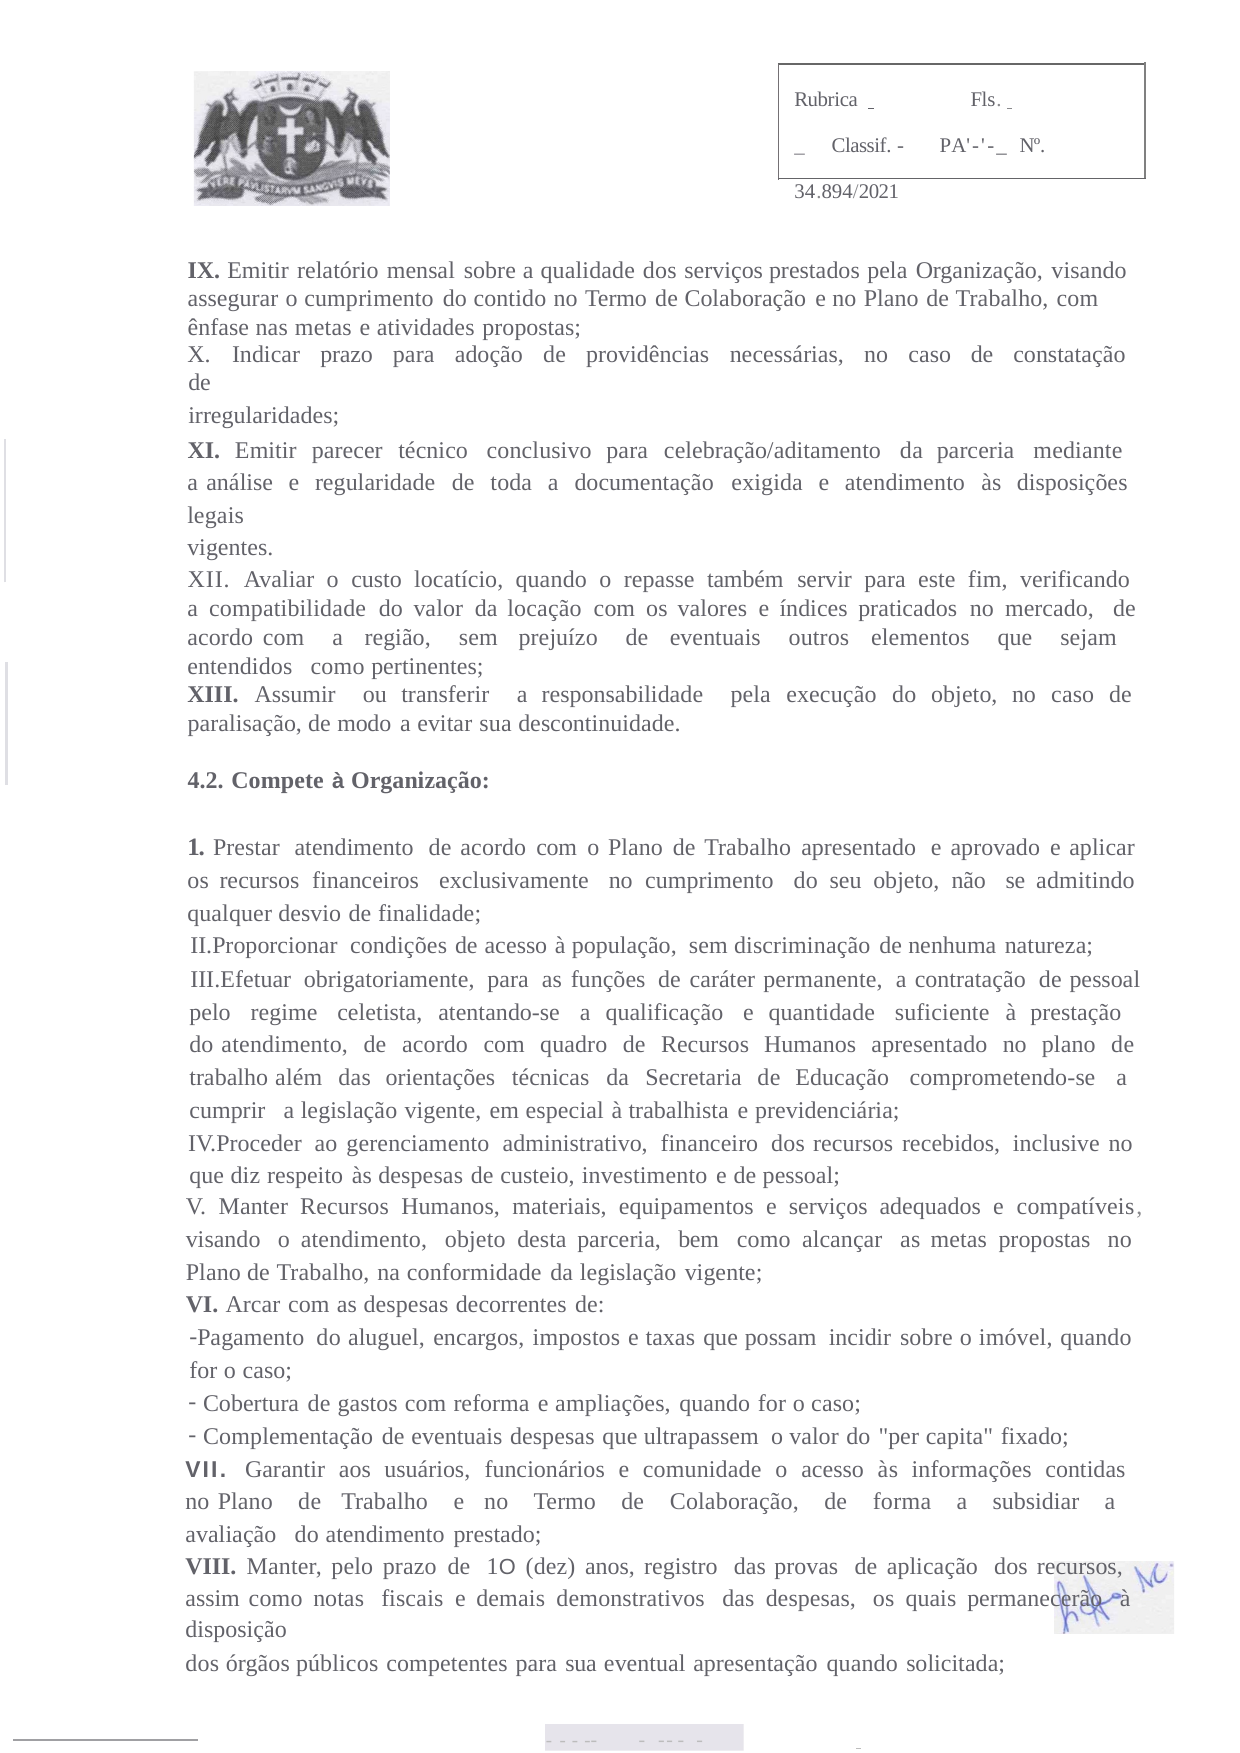

Rubrica 	 Fls. 	_ Classif. - PA'-'-_ Nº. 34.894/2021
IX. Emitir relatório mensal sobre a qualidade dos serviços prestados pela Organização, visando assegurar o cumprimento do contido no Termo de Colaboração e no Plano de Trabalho, com ênfase nas metas e atividades propostas;
X. Indicar prazo para adoção de providências necessárias, no caso de constatação de
irregularidades;
XI. Emitir parecer técnico conclusivo para celebração/aditamento da parceria mediante a análise e regularidade de toda a documentação exigida e atendimento às disposições legais
vigentes.
XII. Avaliar o custo locatício, quando o repasse também servir para este fim, verificando a compatibilidade do valor da locação com os valores e índices praticados no mercado, de acordo com a região, sem prejuízo de eventuais outros elementos que sejam entendidos como pertinentes;
XIII. Assumir ou transferir a responsabilidade pela execução do objeto, no caso de paralisação, de modo a evitar sua descontinuidade.
4.2. Compete à Organização:
1. Prestar atendimento de acordo com o Plano de Trabalho apresentado e aprovado e aplicar os recursos financeiros exclusivamente no cumprimento do seu objeto, não se admitindo qualquer desvio de finalidade;
Proporcionar condições de acesso à população, sem discriminação de nenhuma natureza;
Efetuar obrigatoriamente, para as funções de caráter permanente, a contratação de pessoal pelo regime celetista, atentando-se a qualificação e quantidade suficiente à prestação do atendimento, de acordo com quadro de Recursos Humanos apresentado no plano de trabalho além das orientações técnicas da Secretaria de Educação comprometendo-se a cumprir a legislação vigente, em especial à trabalhista e previdenciária;
Proceder ao gerenciamento administrativo, financeiro dos recursos recebidos, inclusive no que diz respeito às despesas de custeio, investimento e de pessoal;
V. Manter Recursos Humanos, materiais, equipamentos e serviços adequados e compatíveis,
visando o atendimento, objeto desta parceria, bem como alcançar as metas propostas no Plano de Trabalho, na conformidade da legislação vigente;
VI. Arcar com as despesas decorrentes de:
Pagamento do aluguel, encargos, impostos e taxas que possam incidir sobre o imóvel, quando for o caso;
Cobertura de gastos com reforma e ampliações, quando for o caso;
Complementação de eventuais despesas que ultrapassem o valor do "per capita" fixado;
VII. Garantir aos usuários, funcionários e comunidade o acesso às informações contidas no Plano de Trabalho e no Termo de Colaboração, de forma a subsidiar a avaliação do atendimento prestado;
VIII. Manter, pelo prazo de 1O (dez) anos, registro das provas de aplicação dos recursos, assim como notas fiscais e demais demonstrativos das despesas, os quais permanecerão à disposição
dos órgãos públicos competentes para sua eventual apresentação quando solicitada;
- ----
-----